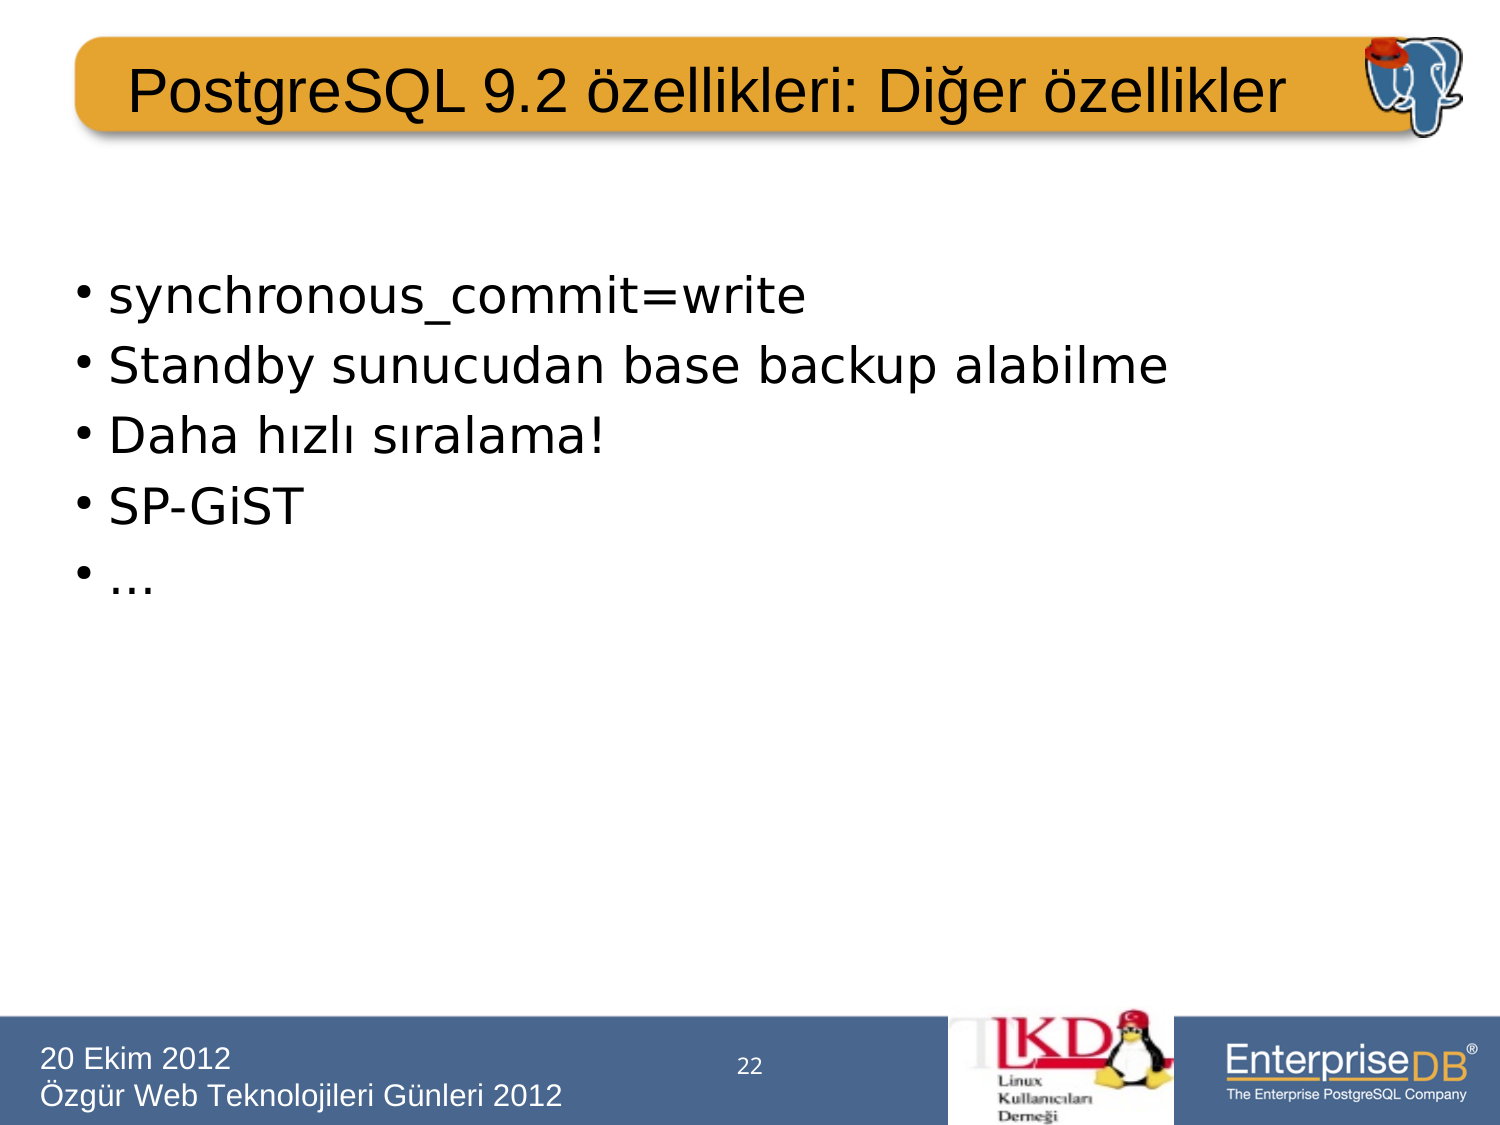

# PostgreSQL 9.2 özellikleri: Diğer özellikler
 synchronous_commit=write
 Standby sunucudan base backup alabilme
 Daha hızlı sıralama!
 SP-GiST
 ...